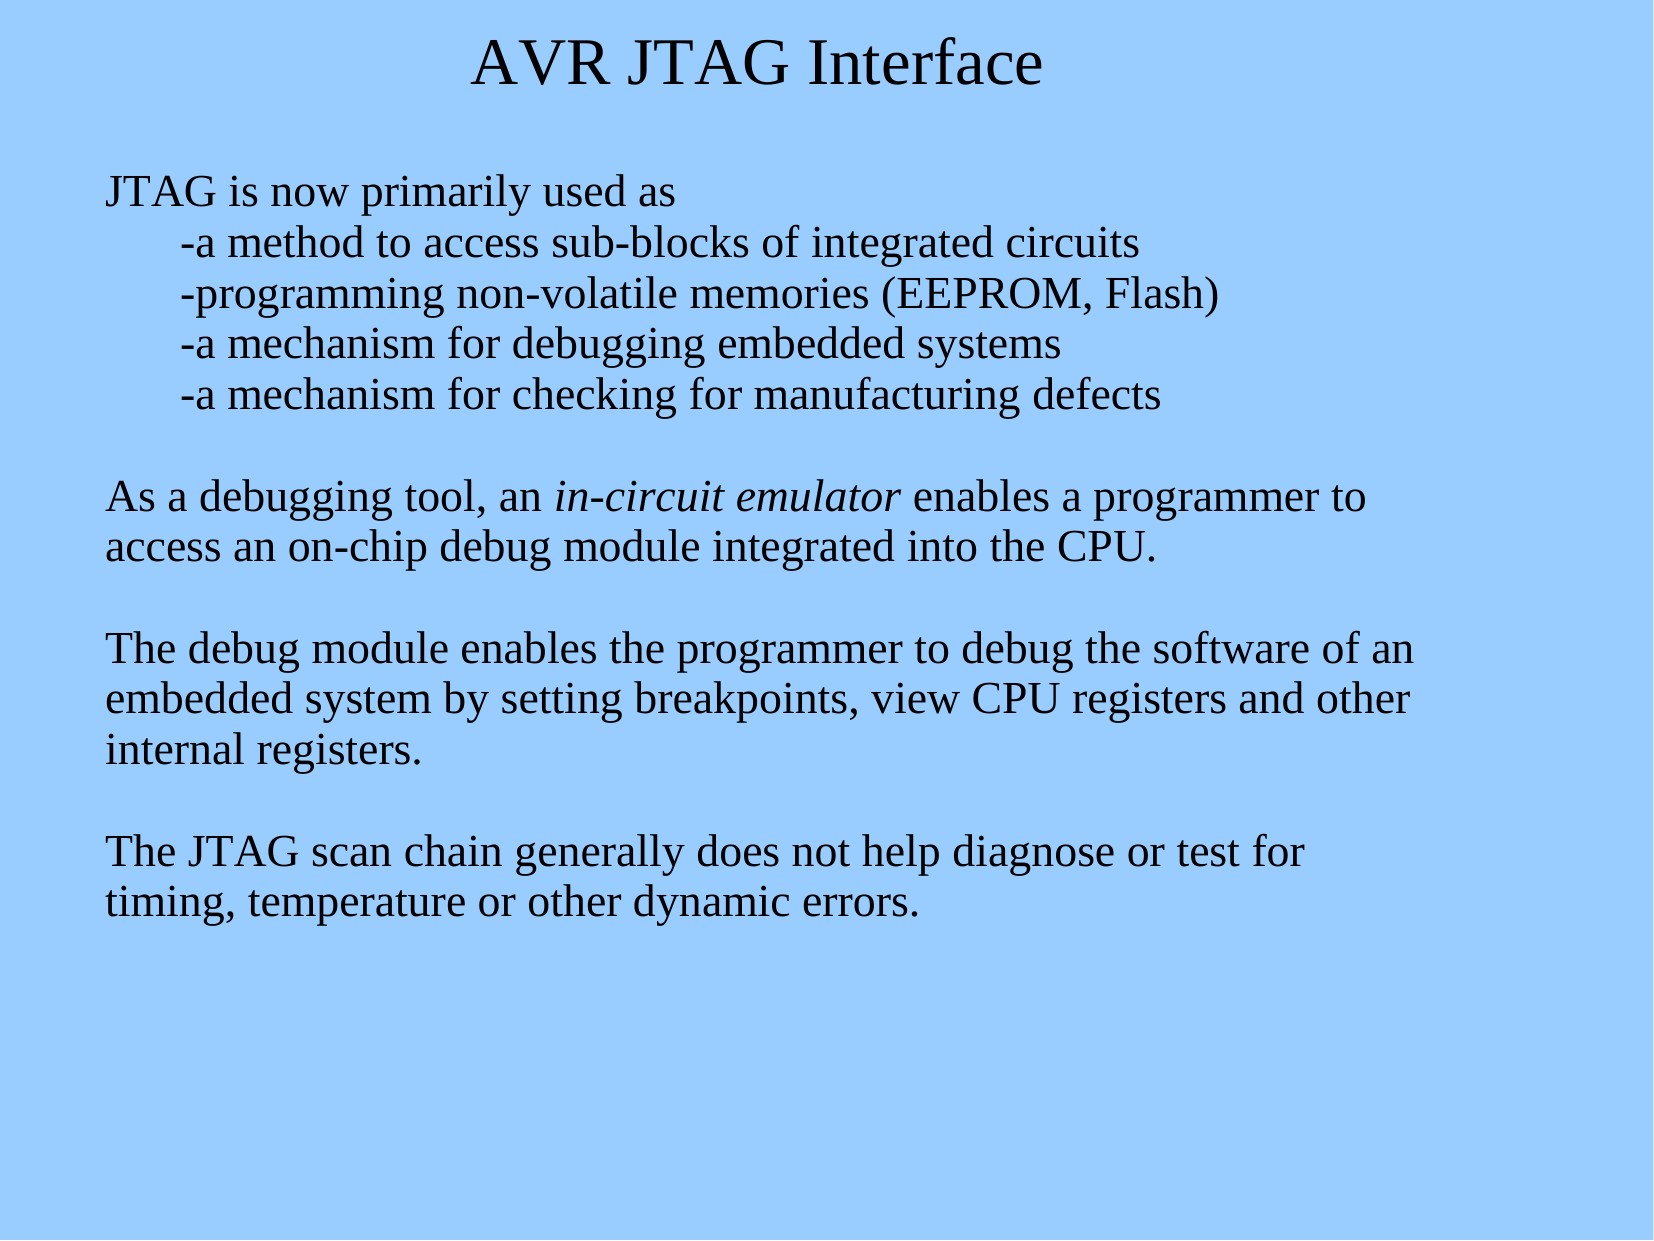

AVR JTAG Interface
JTAG is now primarily used as
	-a method to access sub-blocks of integrated circuits
	-programming non-volatile memories (EEPROM, Flash)
	-a mechanism for debugging embedded systems
	-a mechanism for checking for manufacturing defects
As a debugging tool, an in-circuit emulator enables a programmer to
access an on-chip debug module integrated into the CPU.
The debug module enables the programmer to debug the software of an
embedded system by setting breakpoints, view CPU registers and other
internal registers.
The JTAG scan chain generally does not help diagnose or test for
timing, temperature or other dynamic errors.